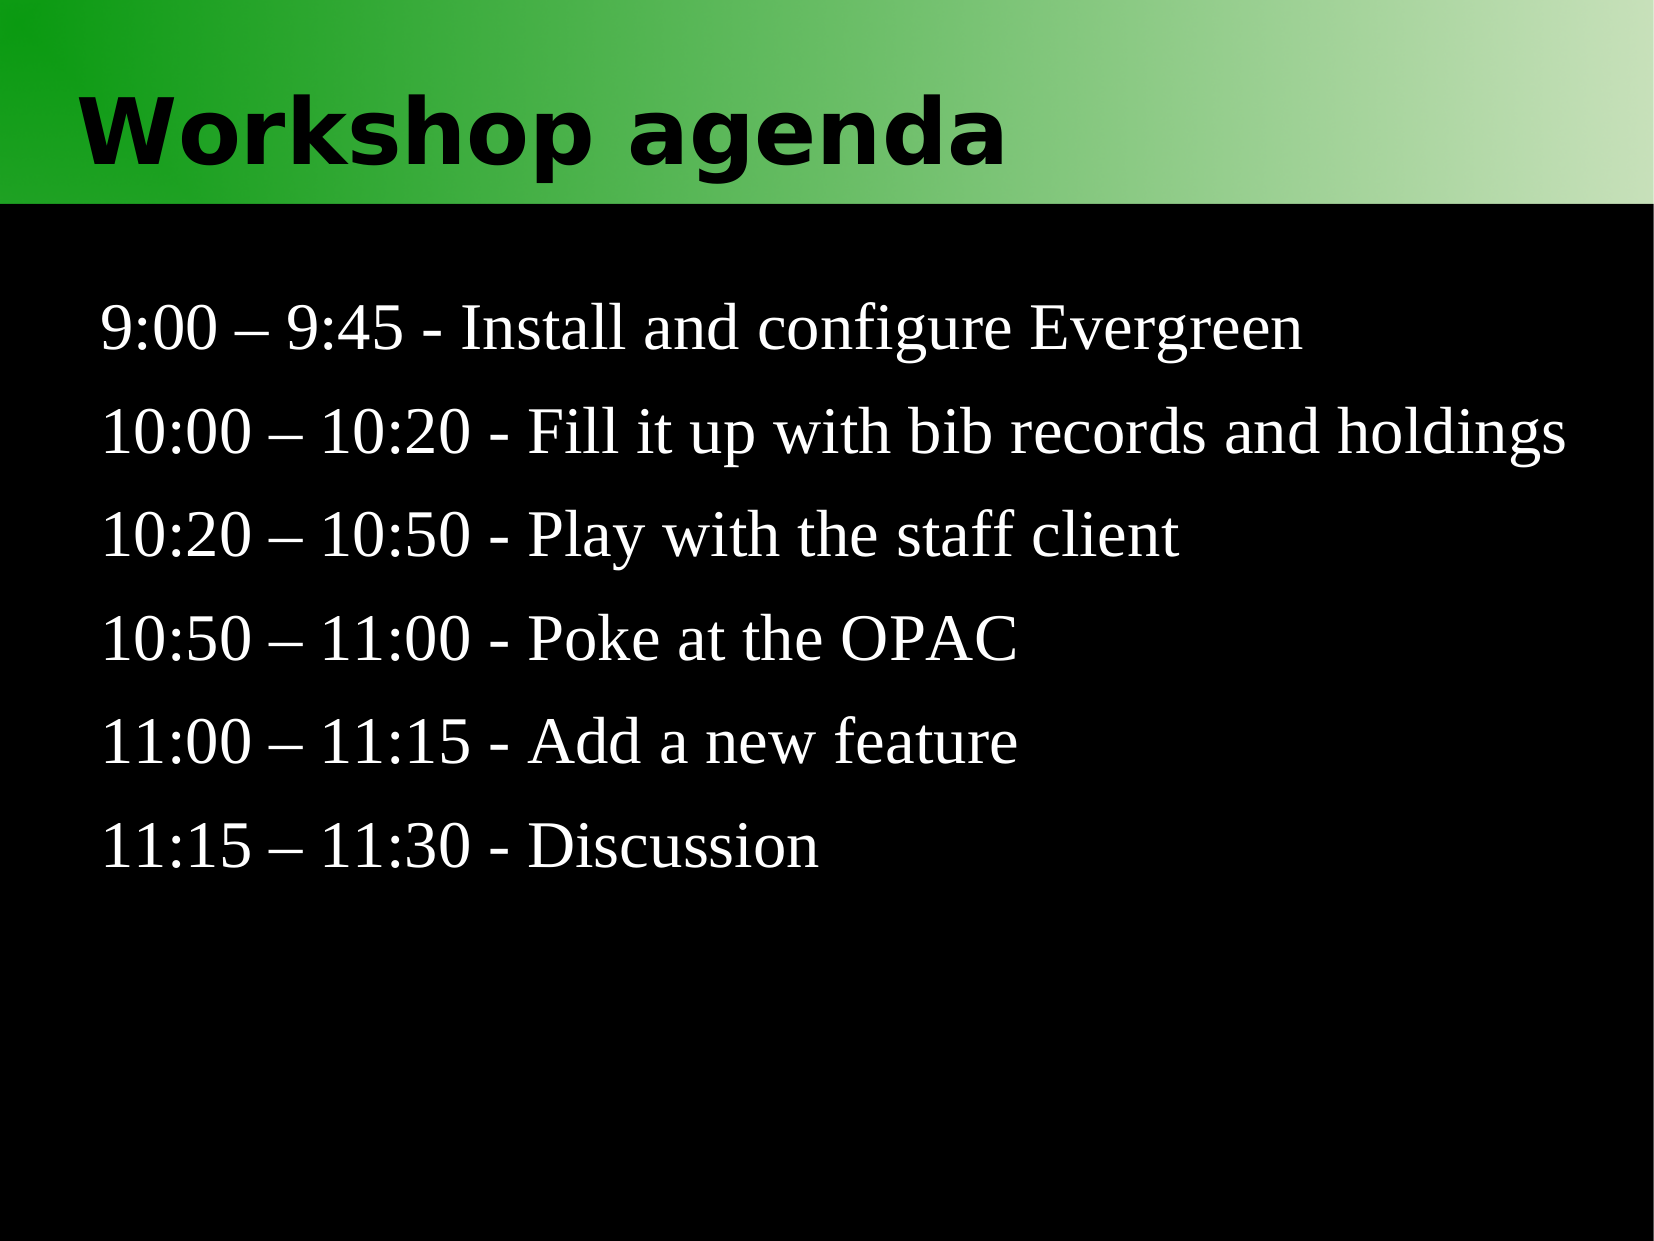

# Workshop agenda
9:00 – 9:45 - Install and configure Evergreen
10:00 – 10:20 - Fill it up with bib records and holdings
10:20 – 10:50 - Play with the staff client
10:50 – 11:00 - Poke at the OPAC
11:00 – 11:15 - Add a new feature
11:15 – 11:30 - Discussion